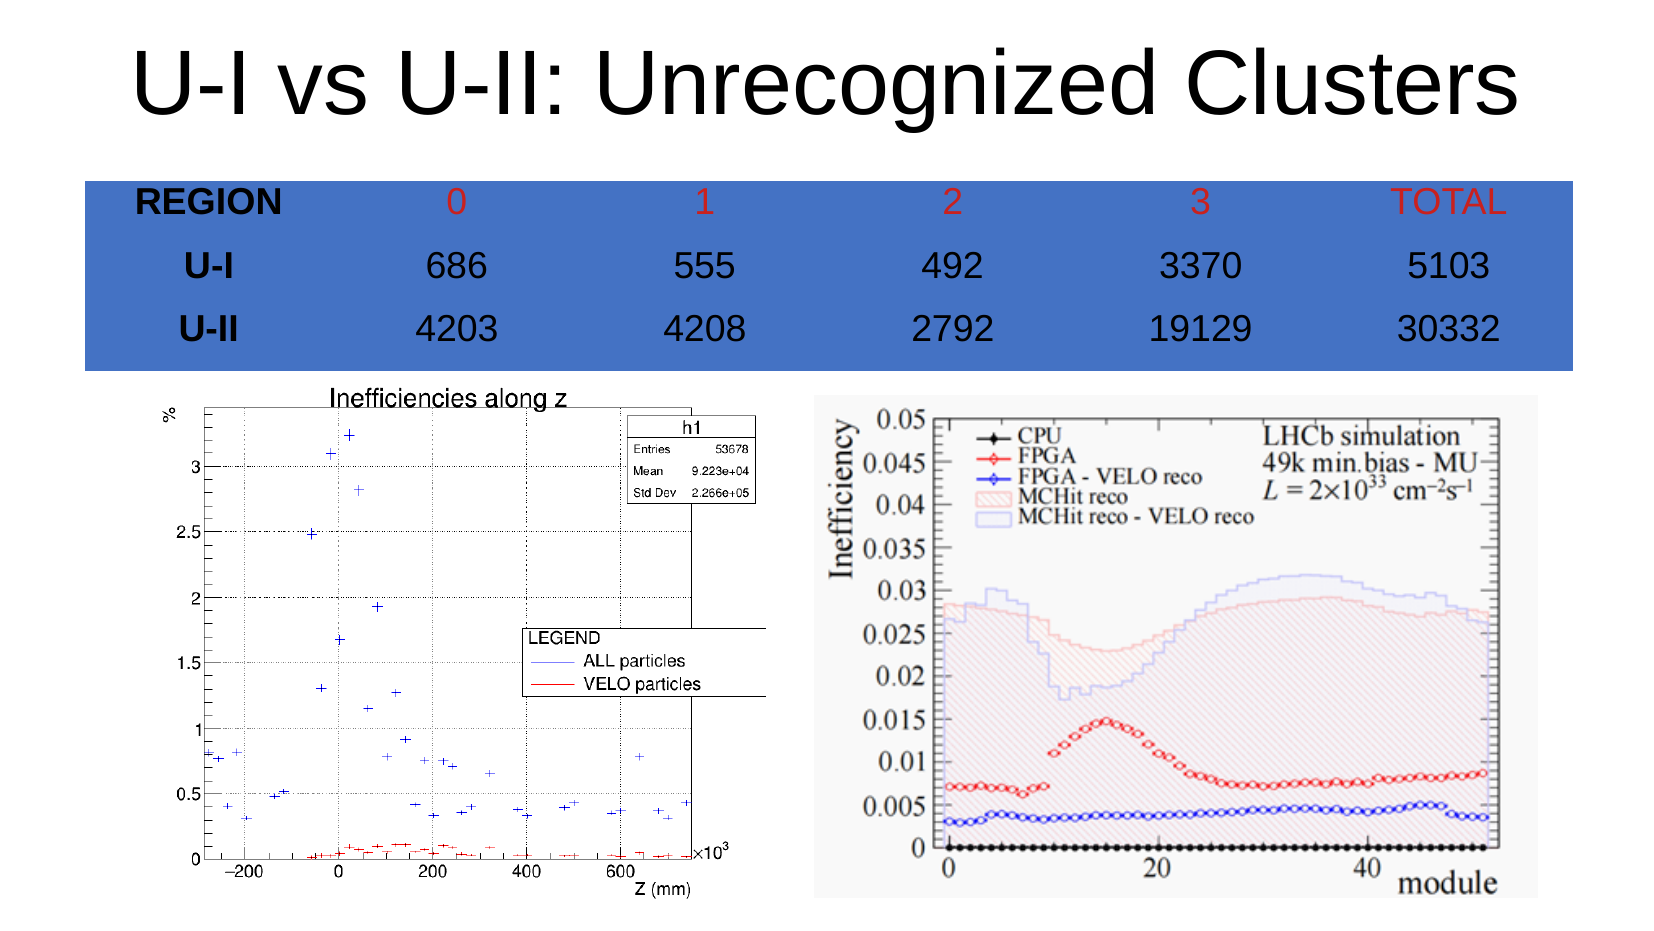

# U-I vs U-II: Unrecognized Clusters
| REGION | 0 | 1 | 2 | 3 | TOTAL |
| --- | --- | --- | --- | --- | --- |
| U-I | 686 | 555 | 492 | 3370 | 5103 |
| U-II | 4203 | 4208 | 2792 | 19129 | 30332 |